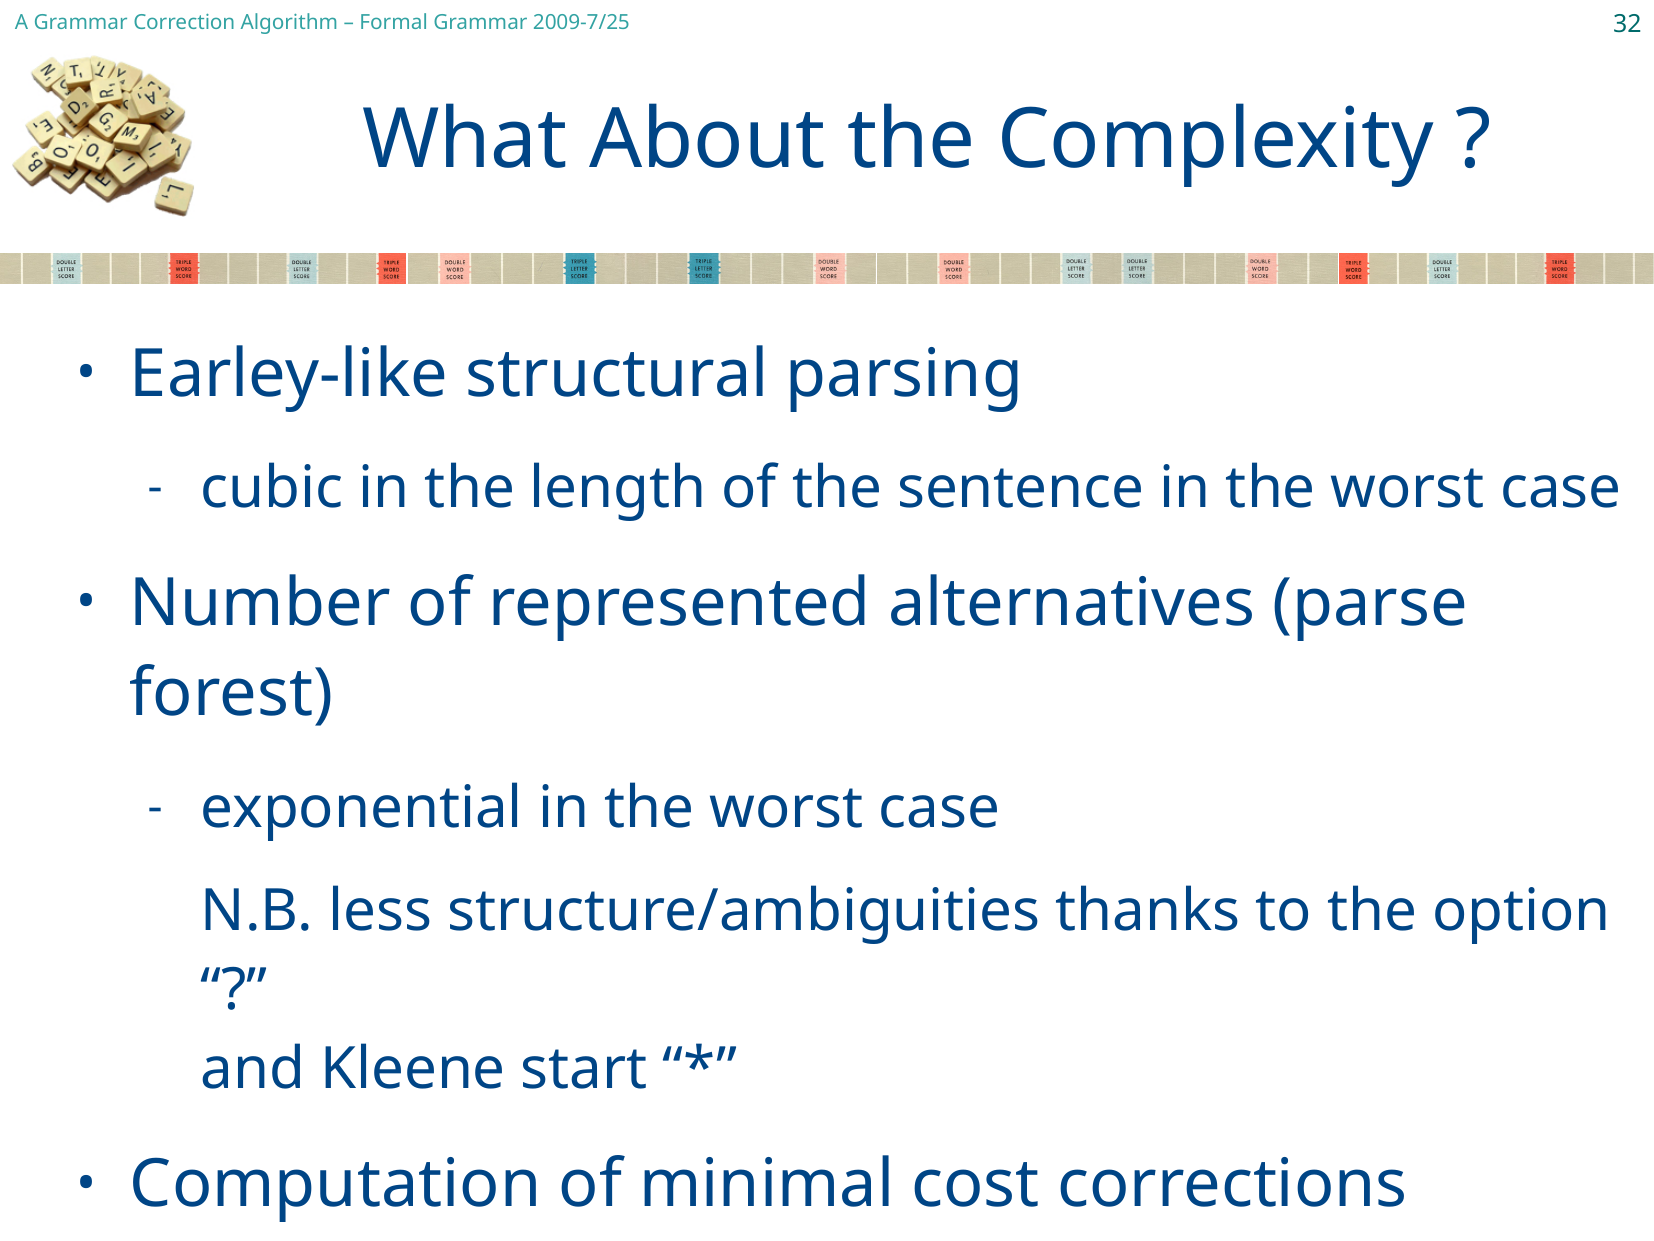

32
# What About the Complexity ?
Earley-like structural parsing
cubic in the length of the sentence in the worst case
Number of represented alternatives (parse forest)
exponential in the worst case
N.B. less structure/ambiguities thanks to the option “?”
and Kleene start “*”
Computation of minimal cost corrections
exponential in the worst case ☛